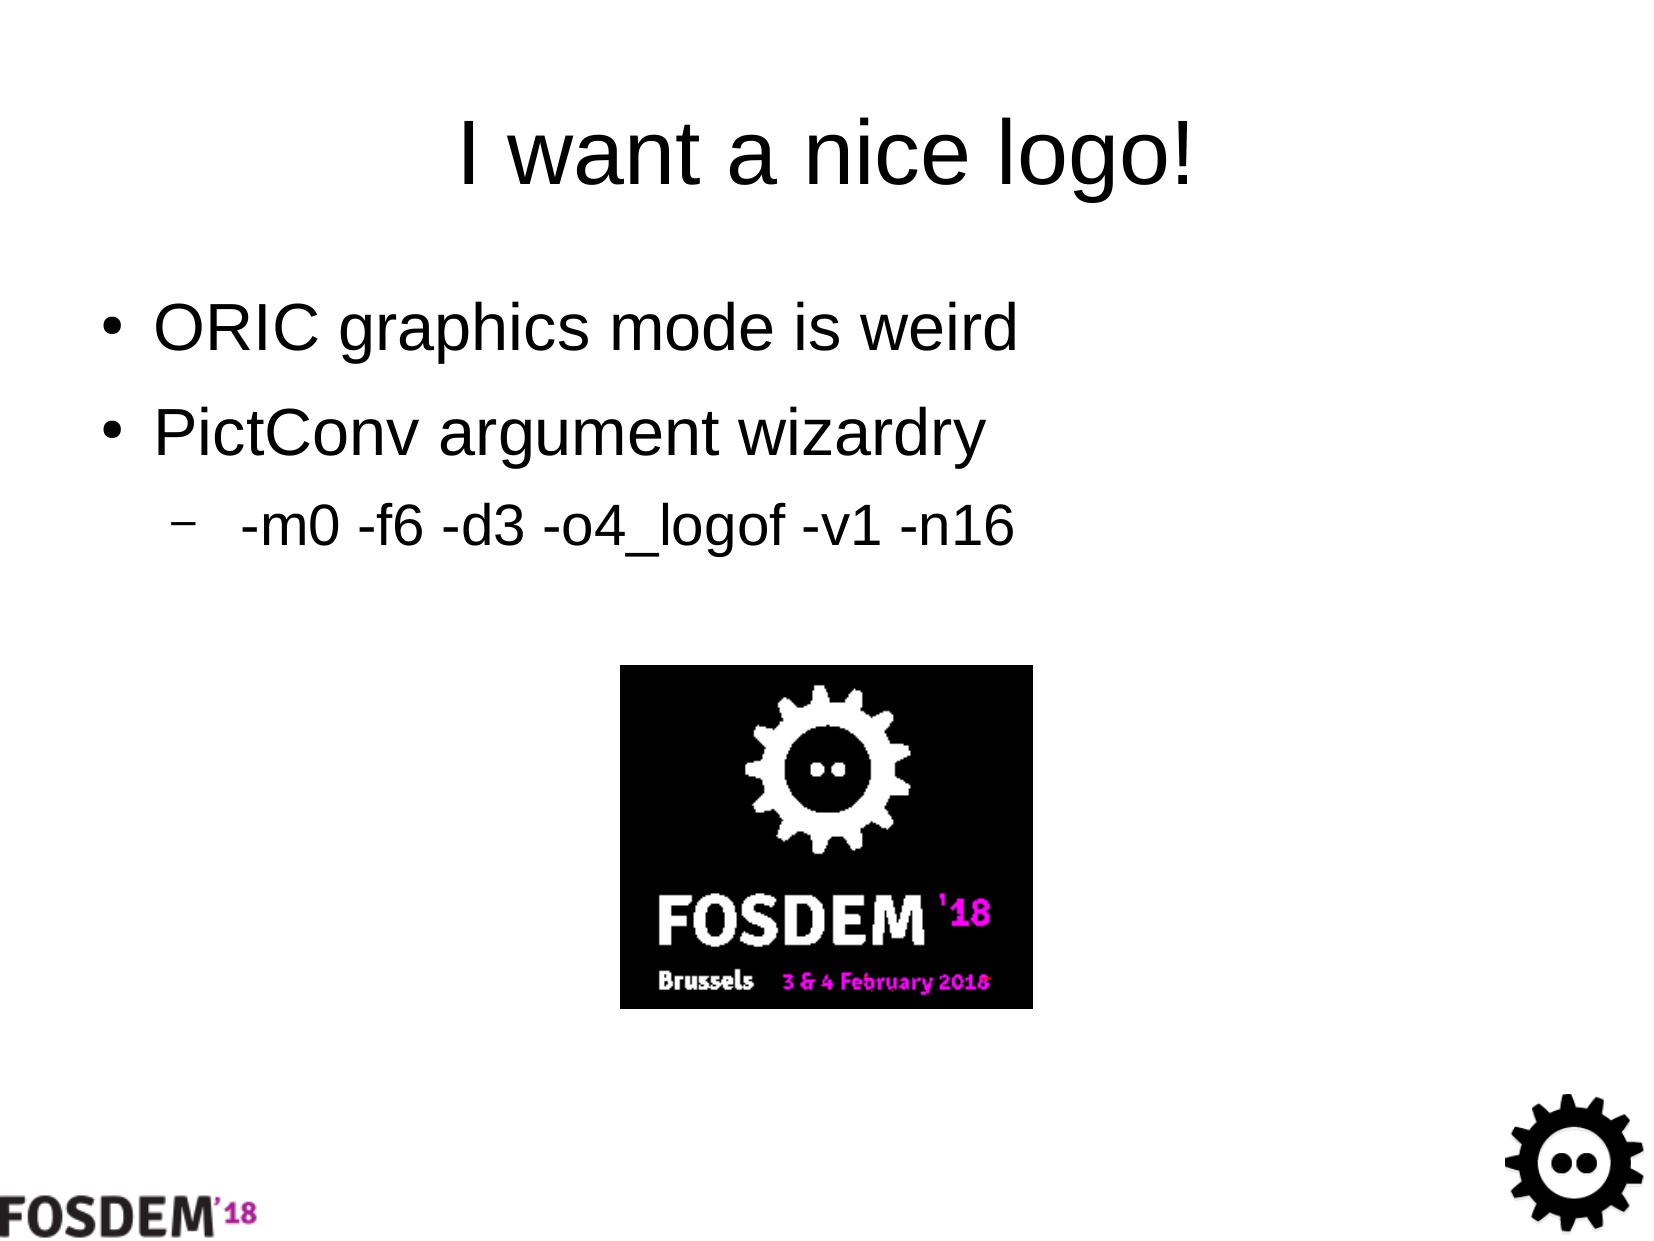

# I want a nice logo!
ORIC graphics mode is weird
PictConv argument wizardry
 -m0 -f6 -d3 -o4_logof -v1 -n16